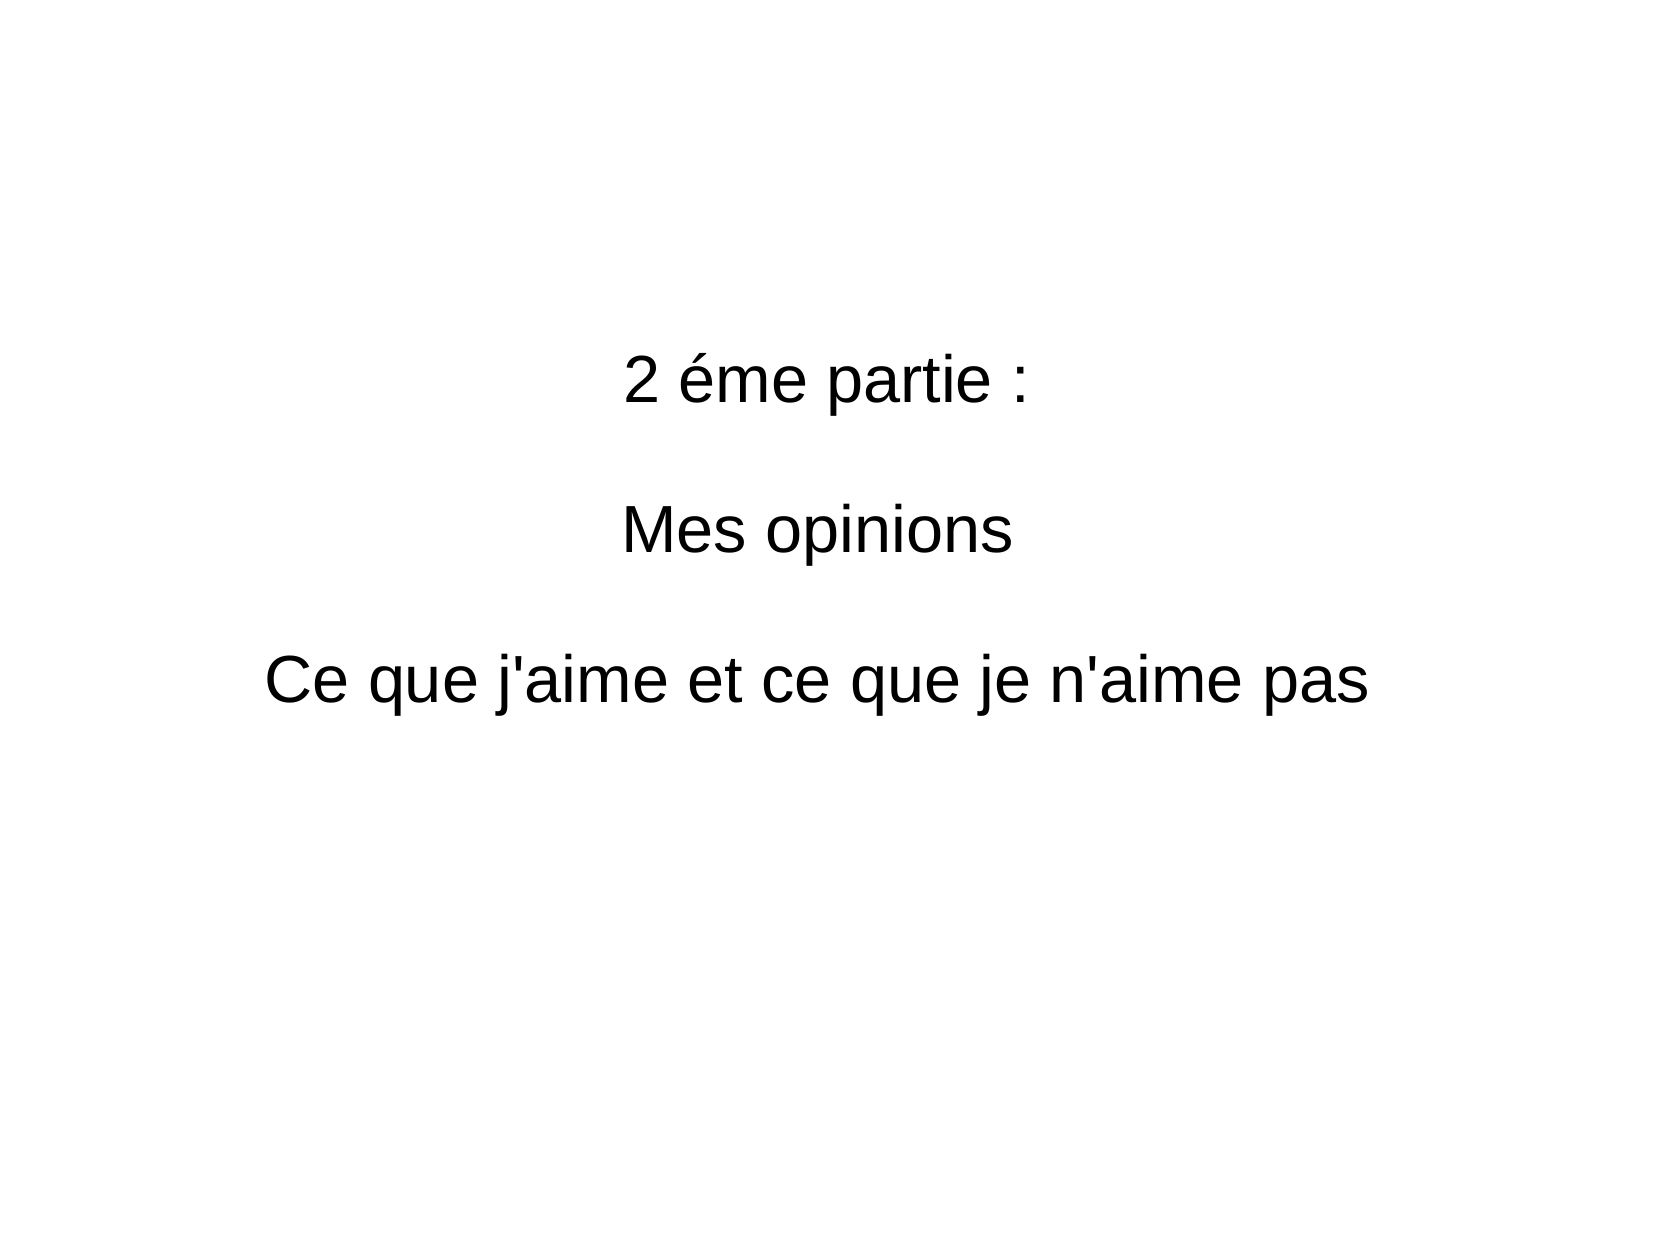

# 2 éme partie :
Mes opinions
Ce que j'aime et ce que je n'aime pas